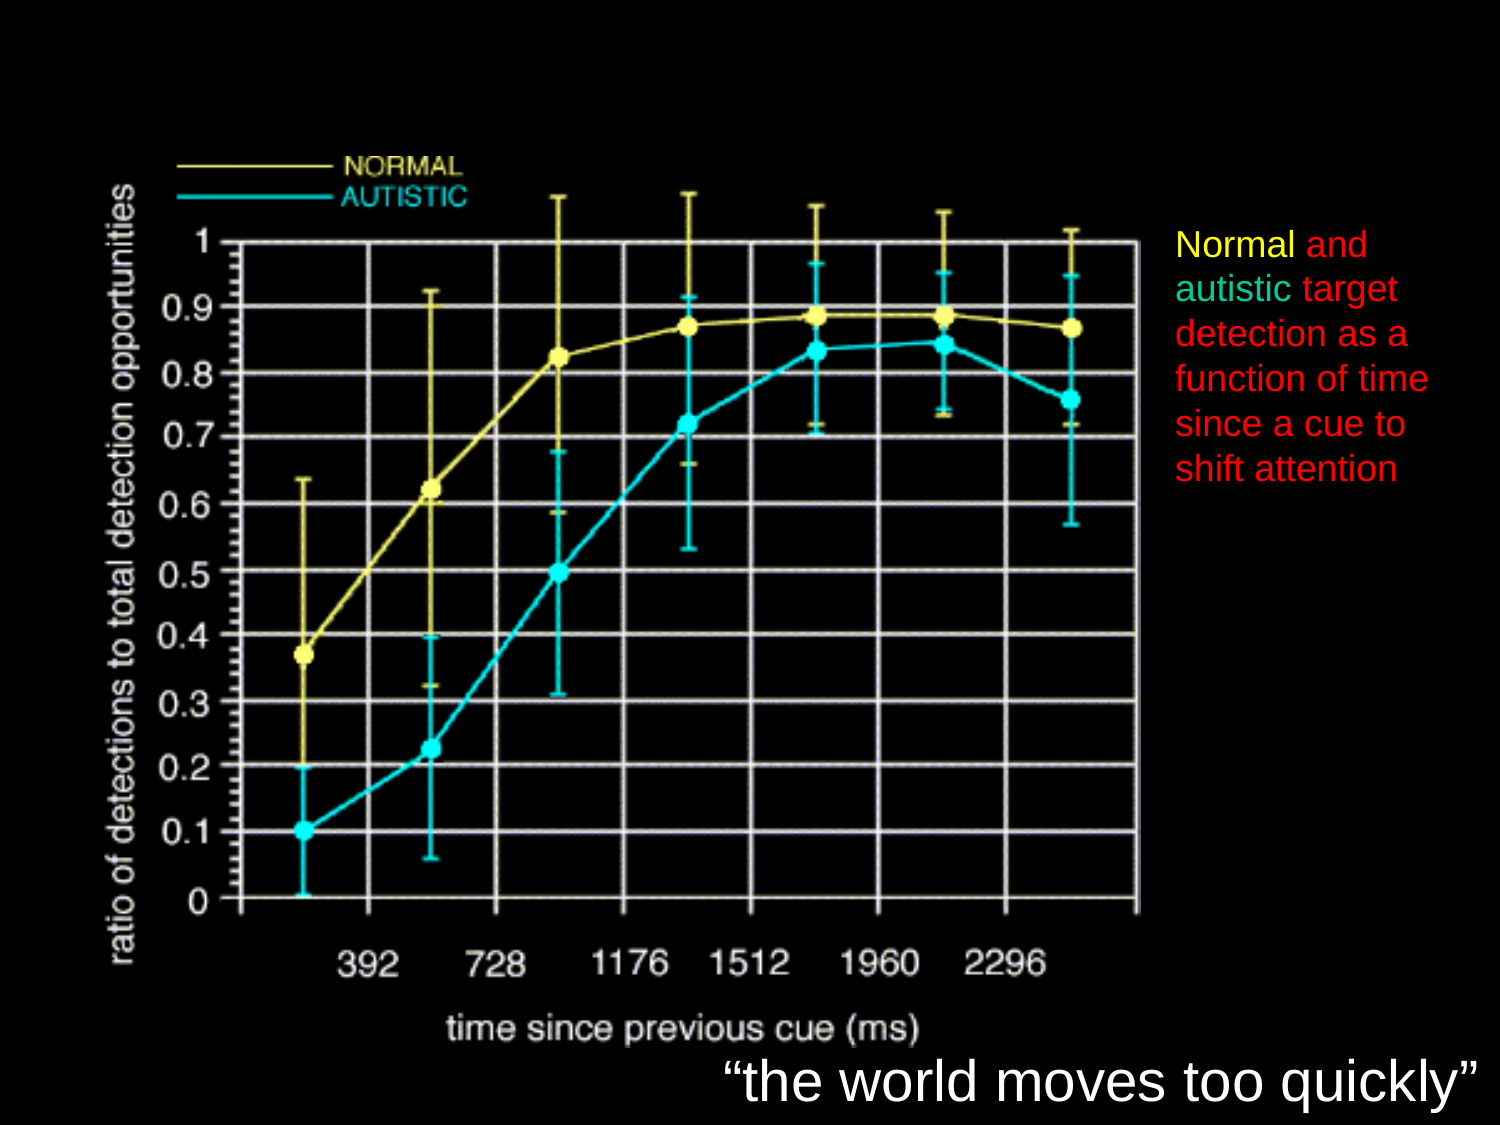

Normal and autistic target detection as a function of time since a cue to shift attention
# “the world moves too quickly”